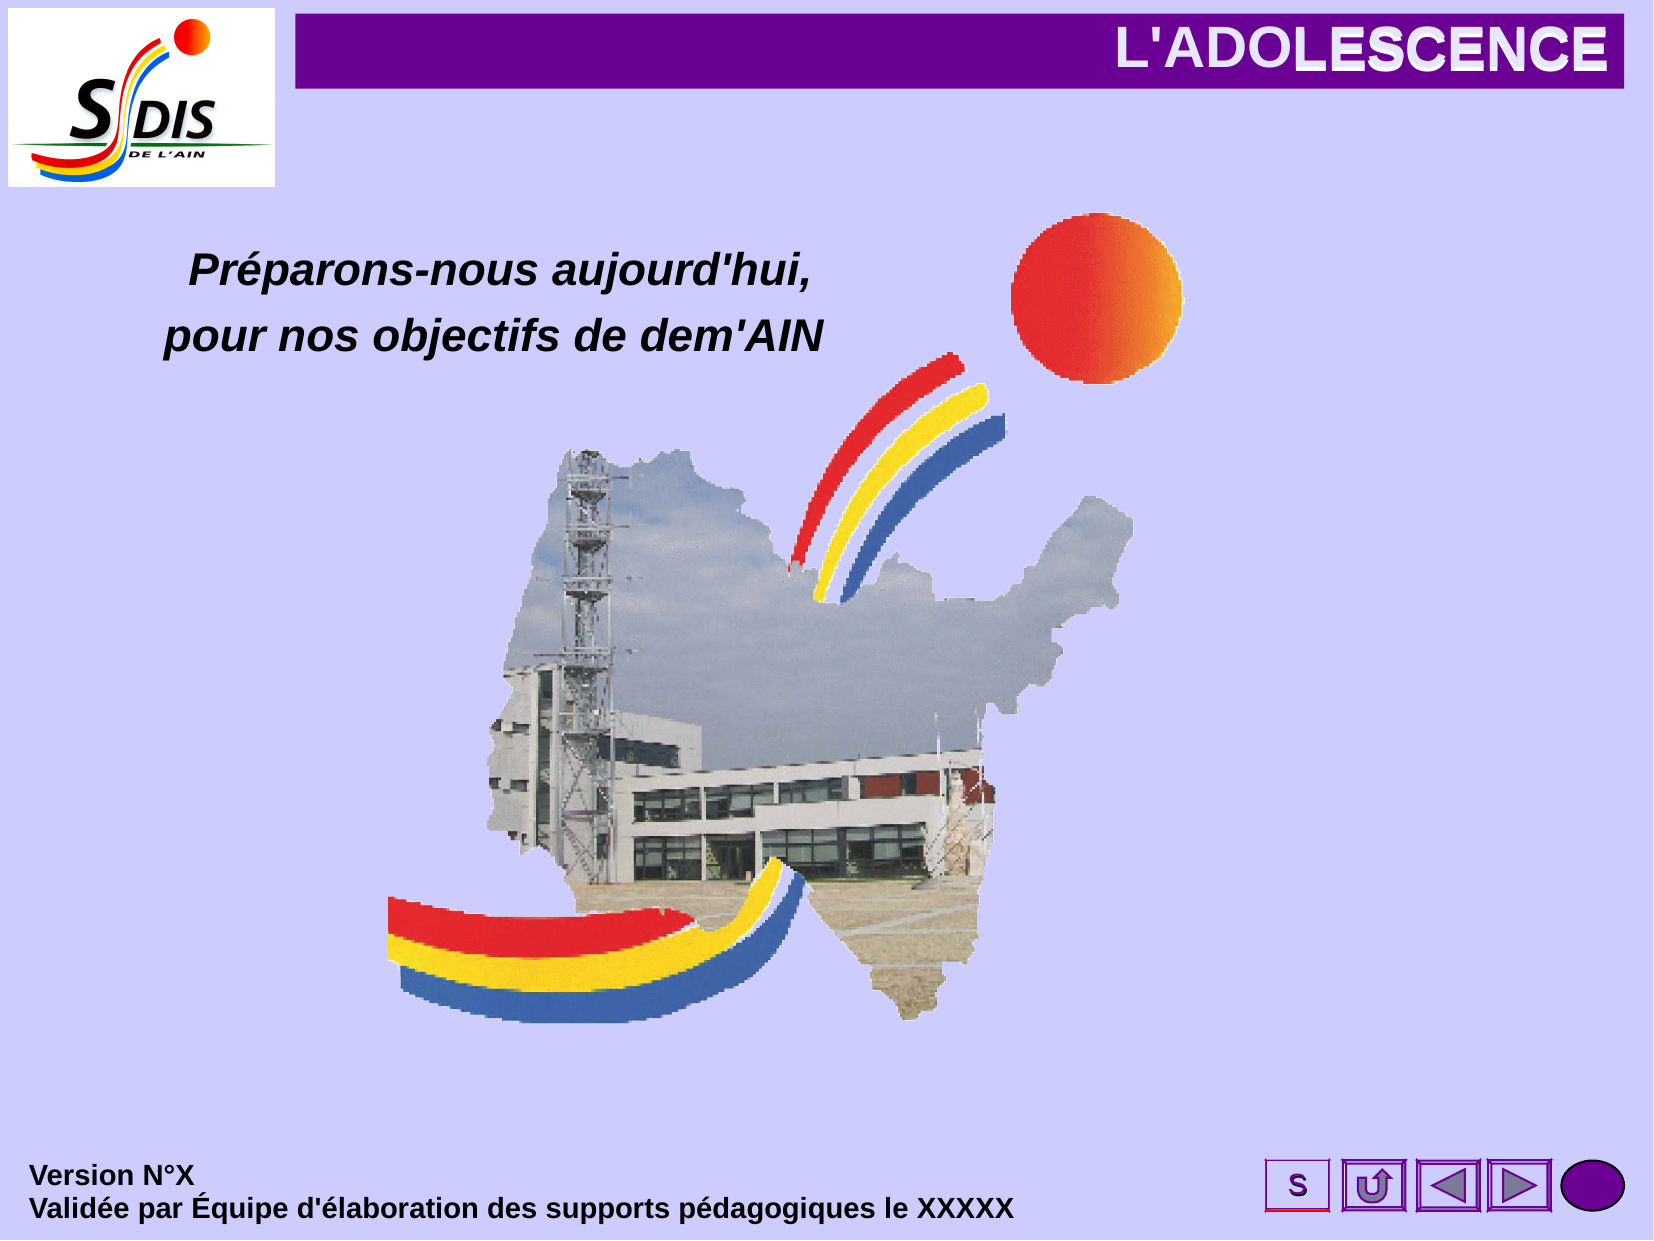

L'ADOLESCENCE
LESCENCE
# Préparons-nous aujourd'hui,
pour nos objectifs de dem'AIN
Version N°X
Validée par Équipe d'élaboration des supports pédagogiques le XXXXX